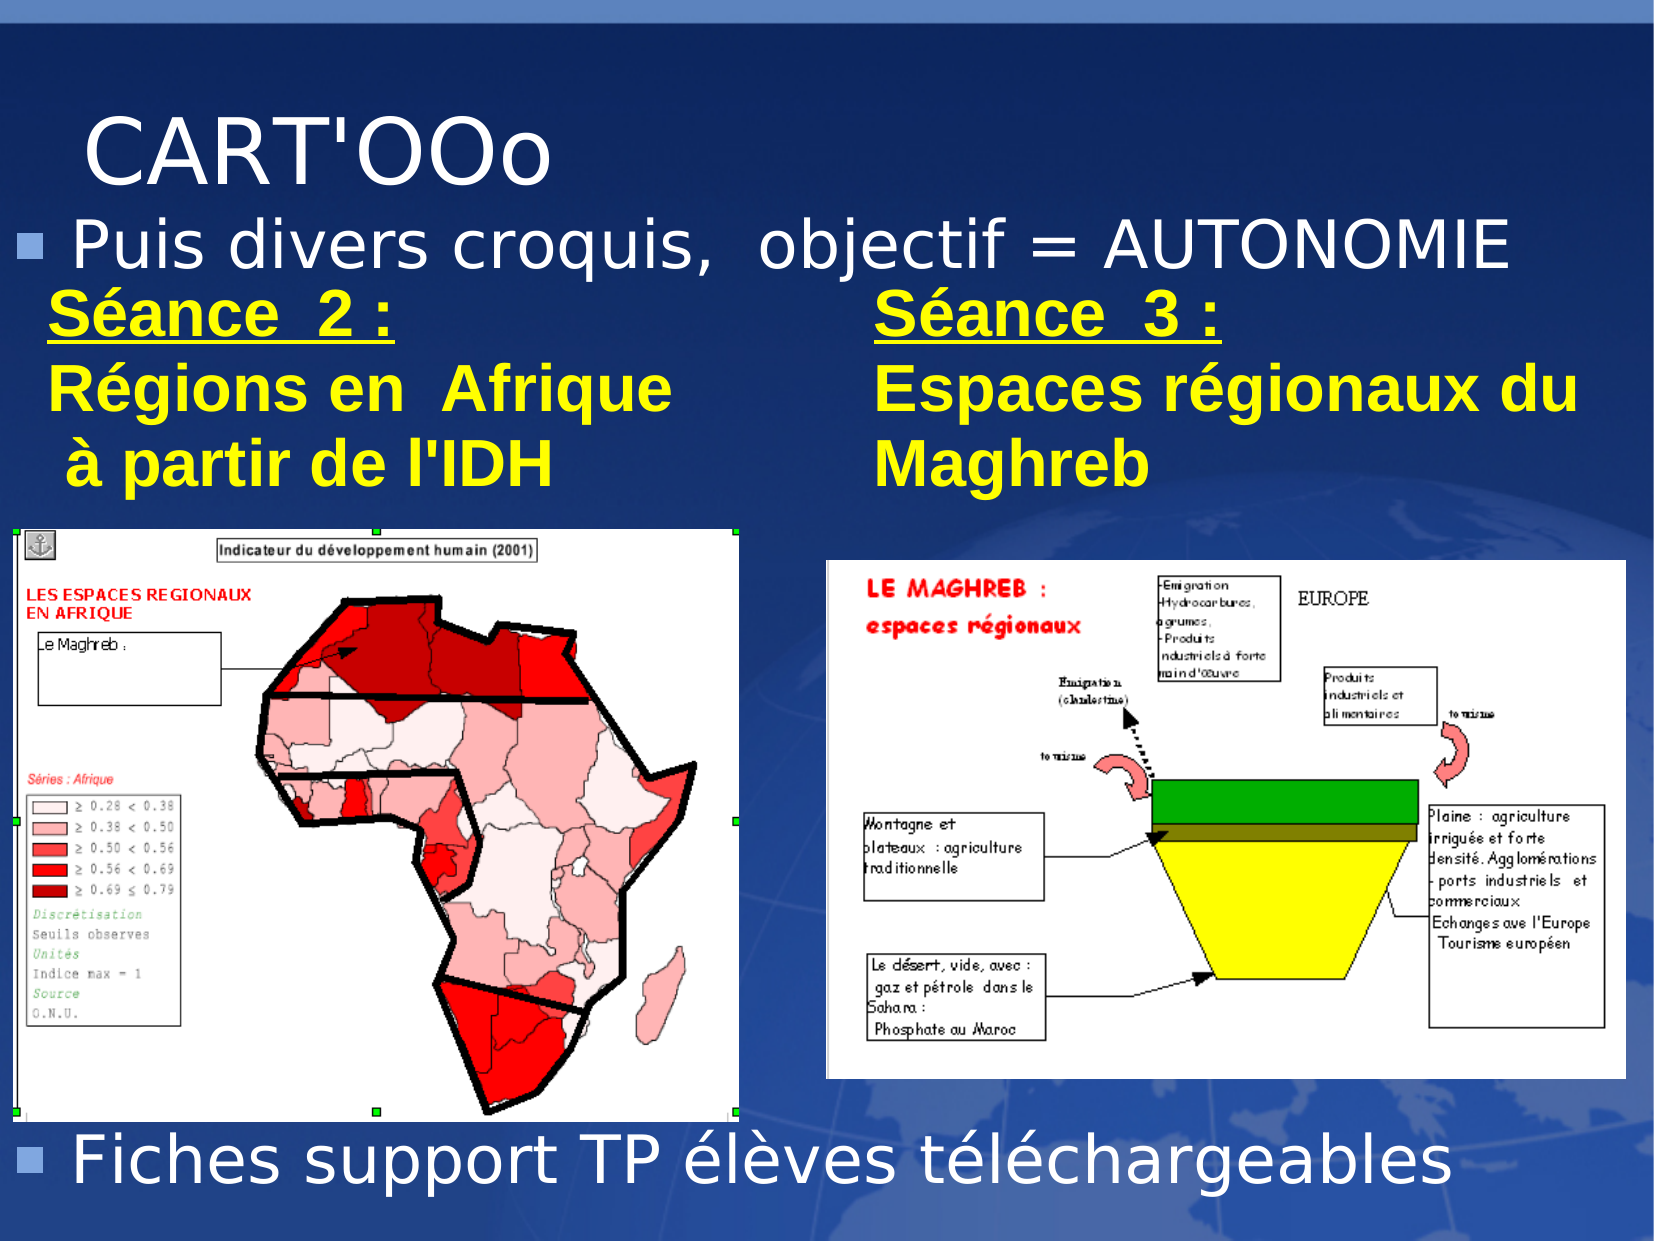

# CART'OOo
Puis divers croquis, objectif = AUTONOMIE
Fiches support TP élèves téléchargeables
Séance 2 :
Régions en Afrique
 à partir de l'IDH
Séance 3 :
Espaces régionaux du Maghreb